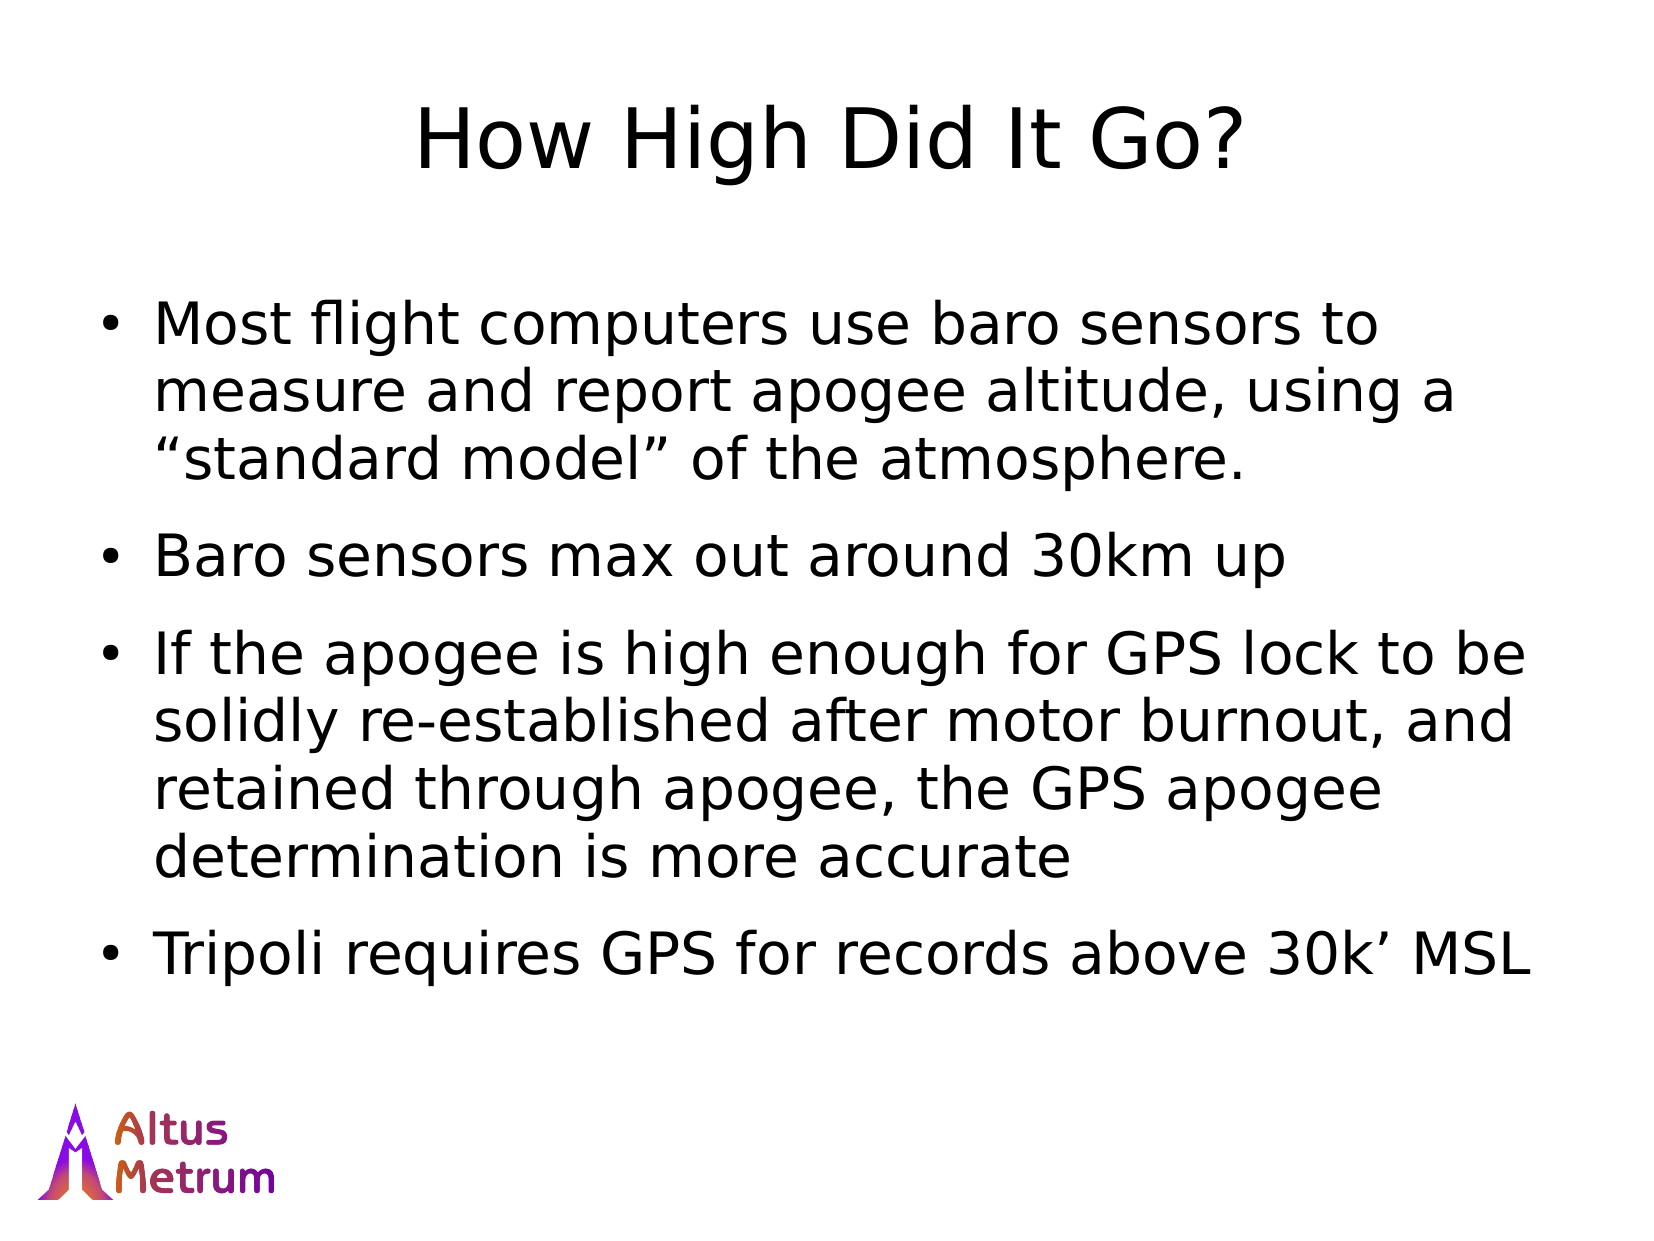

# How High Did It Go?
Most flight computers use baro sensors to measure and report apogee altitude, using a “standard model” of the atmosphere.
Baro sensors max out around 30km up
If the apogee is high enough for GPS lock to be solidly re-established after motor burnout, and retained through apogee, the GPS apogee determination is more accurate
Tripoli requires GPS for records above 30k’ MSL